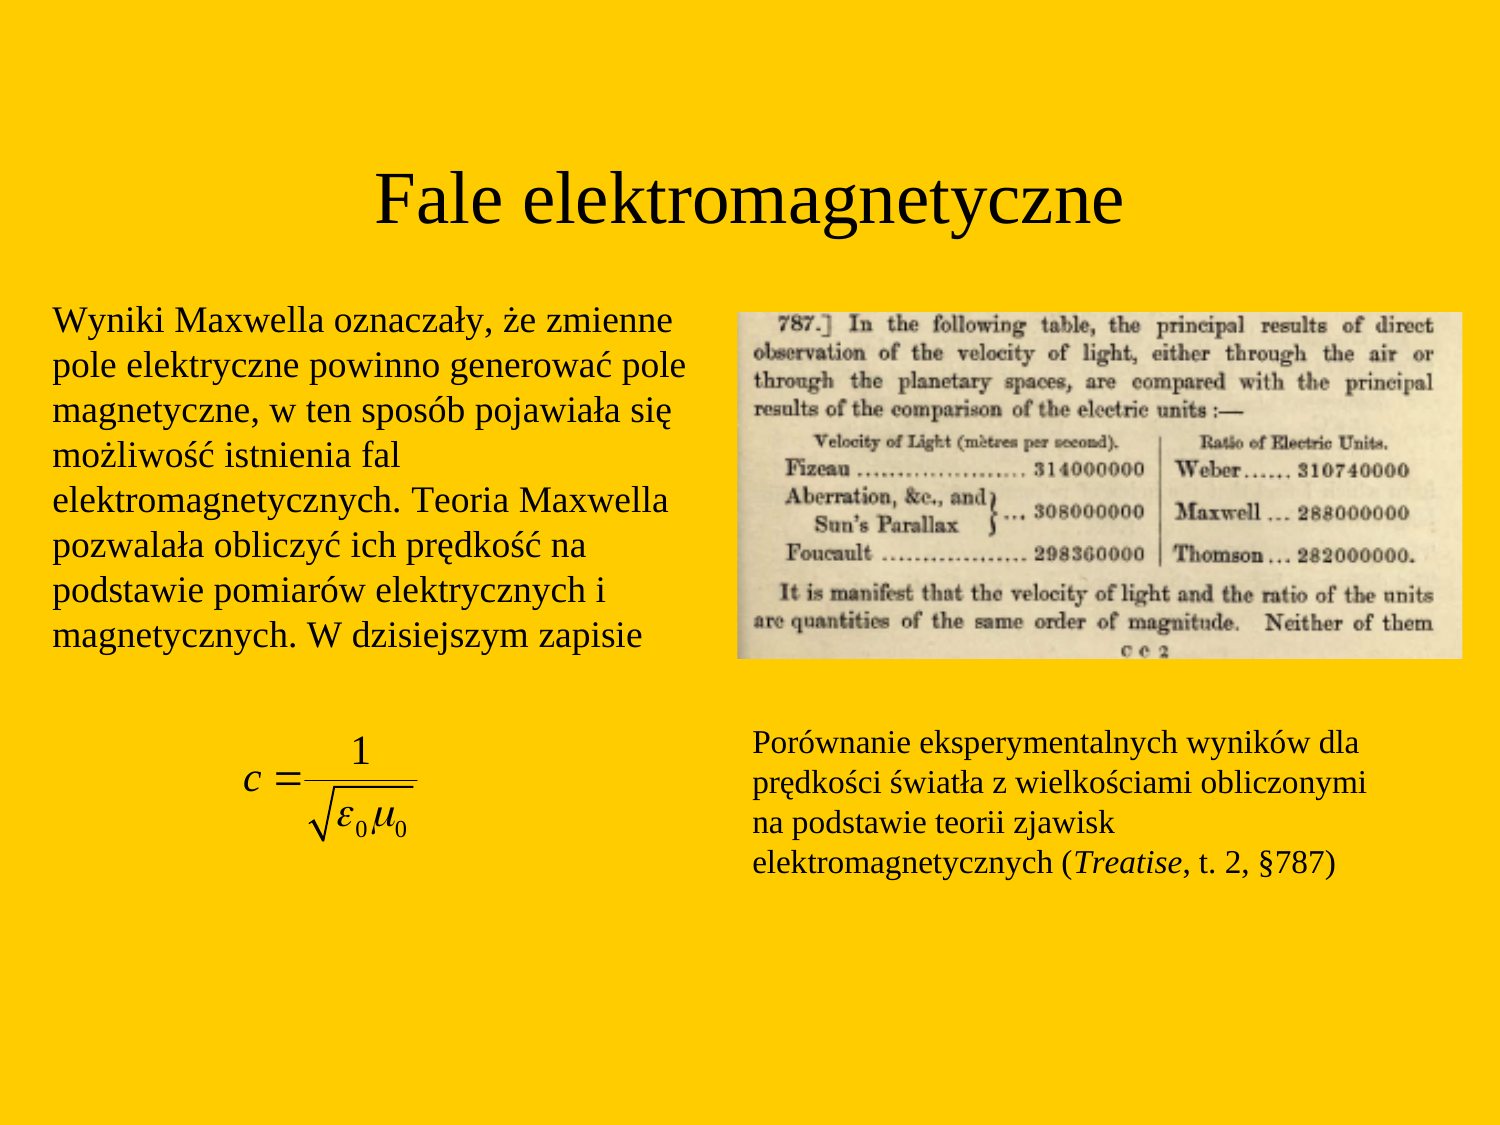

# Fale elektromagnetyczne
Wyniki Maxwella oznaczały, że zmienne pole elektryczne powinno generować pole magnetyczne, w ten sposób pojawiała się możliwość istnienia fal elektromagnetycznych. Teoria Maxwella pozwalała obliczyć ich prędkość na podstawie pomiarów elektrycznych i magnetycznych. W dzisiejszym zapisie
Porównanie eksperymentalnych wyników dla prędkości światła z wielkościami obliczonymi na podstawie teorii zjawisk elektromagnetycznych (Treatise, t. 2, §787)